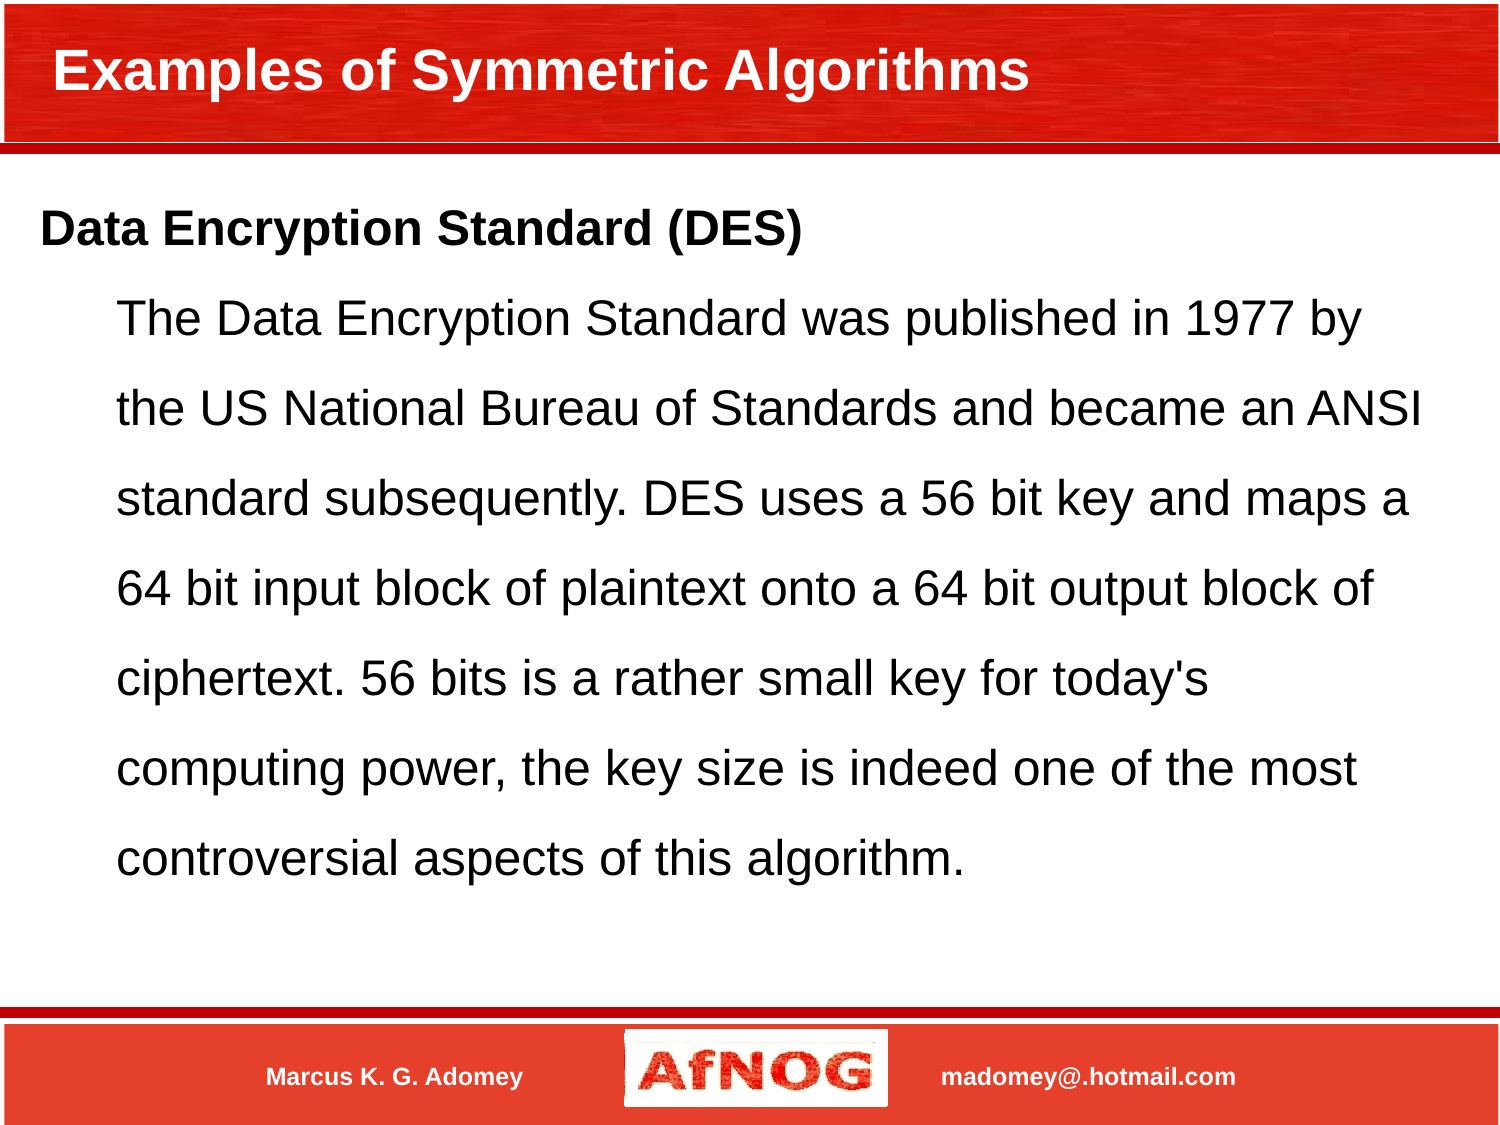

Examples of Symmetric Algorithms
Data Encryption Standard (DES)
The Data Encryption Standard was published in 1977 by the US National Bureau of Standards and became an ANSI standard subsequently. DES uses a 56 bit key and maps a 64 bit input block of plaintext onto a 64 bit output block of ciphertext. 56 bits is a rather small key for today's computing power, the key size is indeed one of the most controversial aspects of this algorithm.